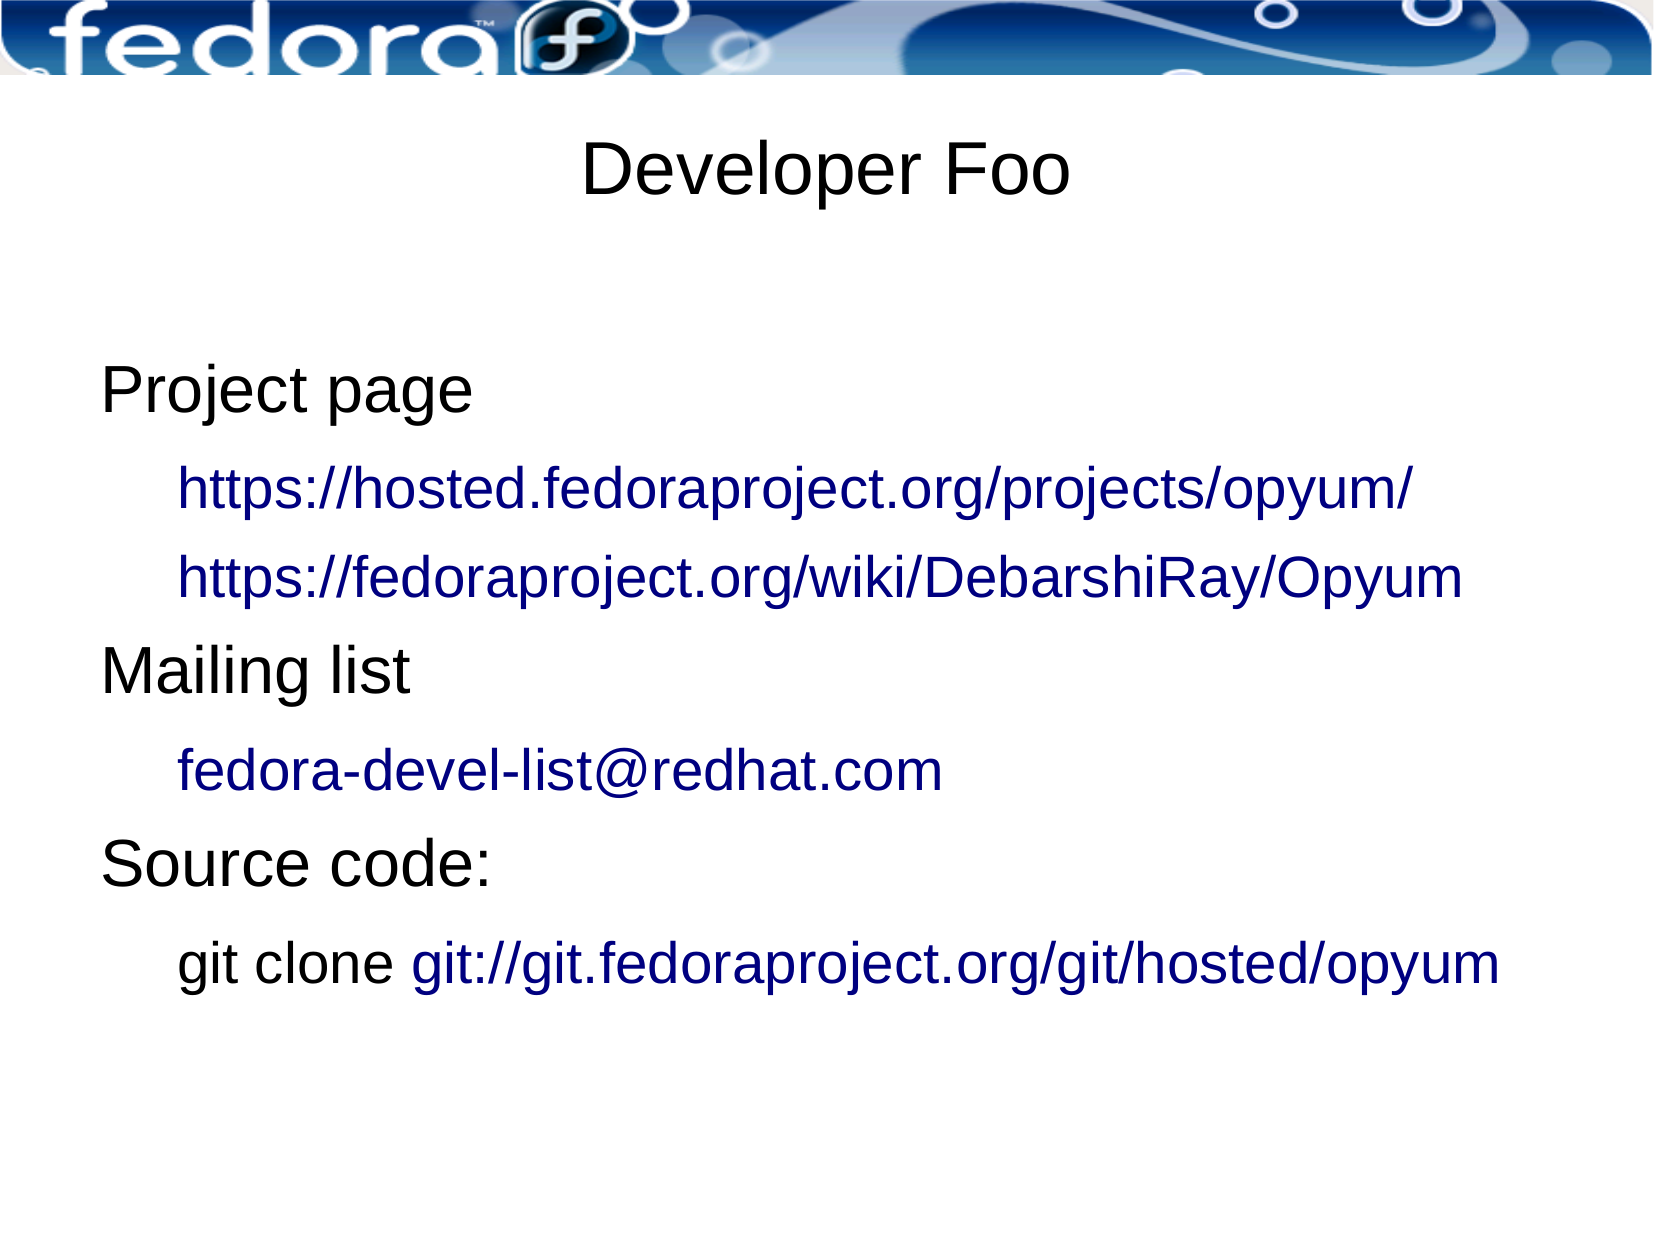

# Developer Foo
Project page
https://hosted.fedoraproject.org/projects/opyum/
https://fedoraproject.org/wiki/DebarshiRay/Opyum
Mailing list
fedora-devel-list@redhat.com
Source code:
git clone git://git.fedoraproject.org/git/hosted/opyum